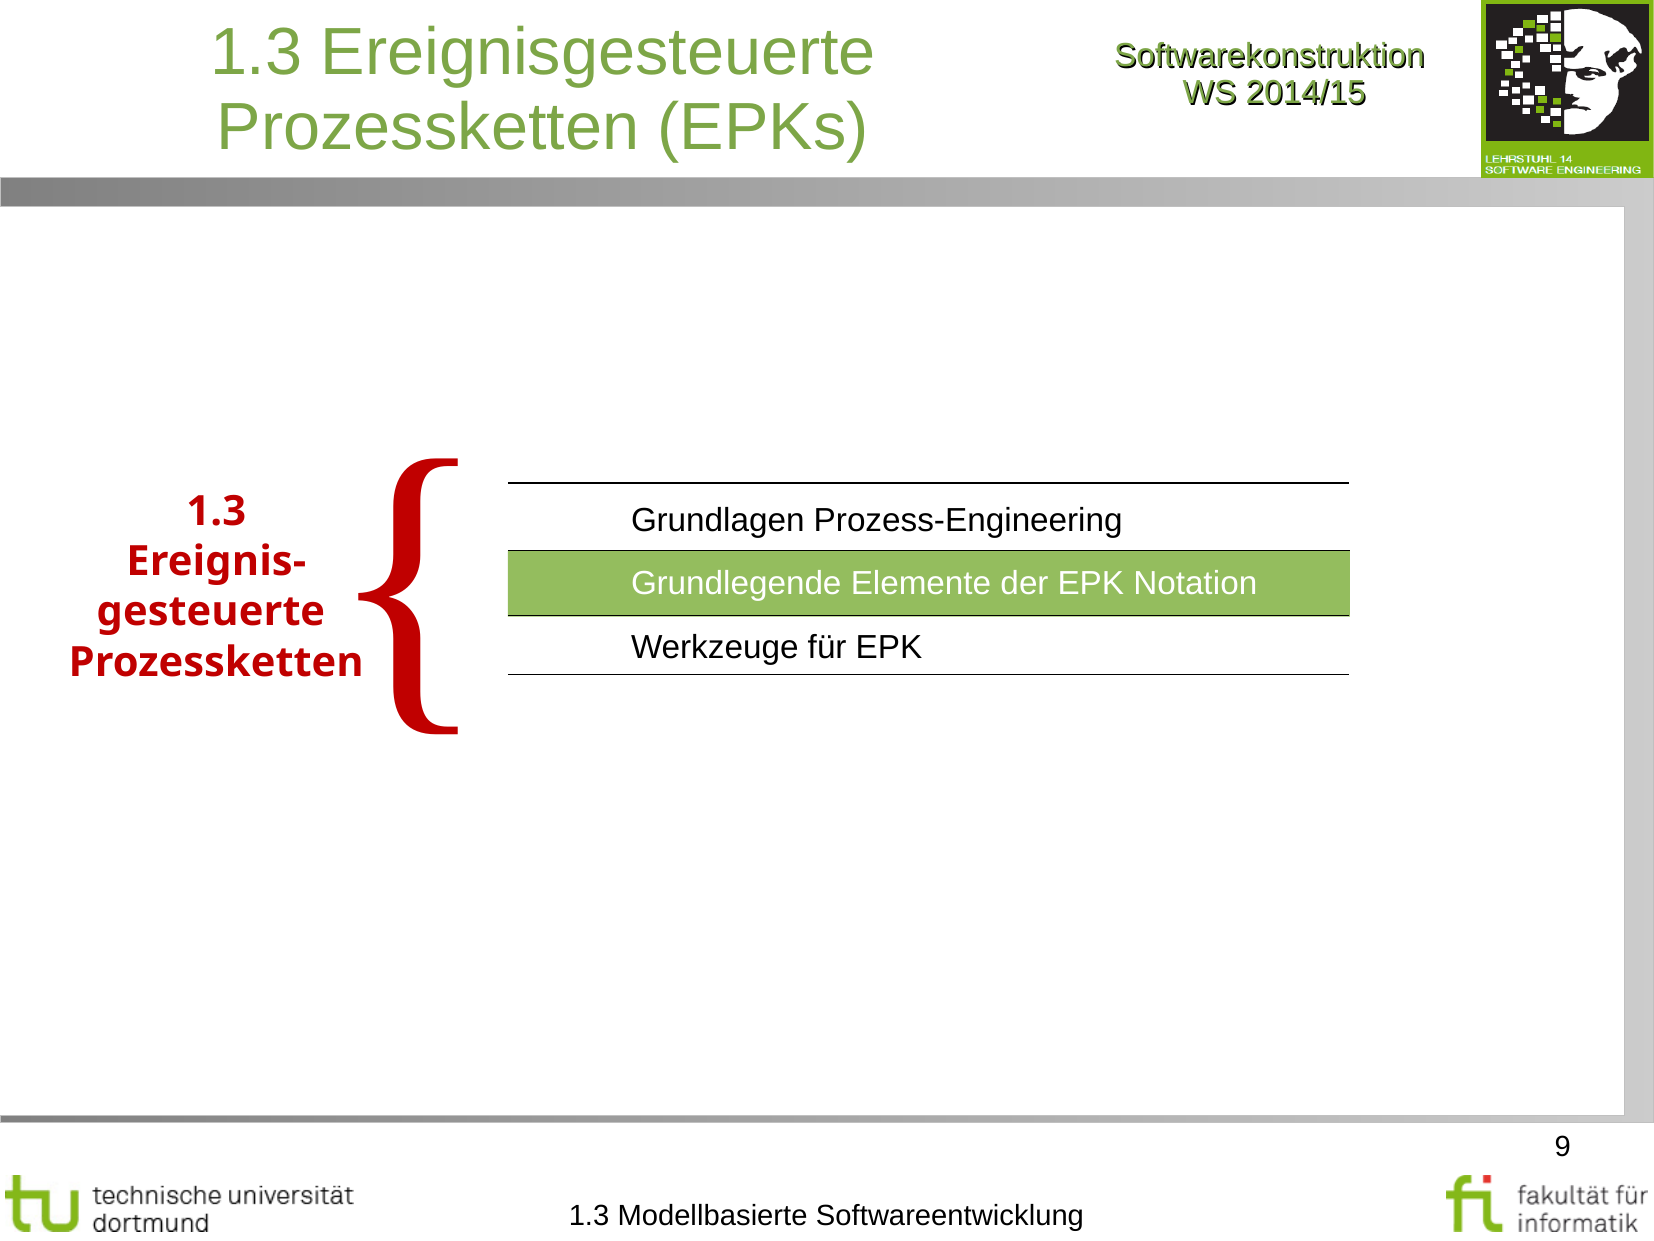

# 1.3 Ereignisgesteuerte Prozessketten (EPKs)
}
1.3
Ereignis-
gesteuerte
Prozessketten
Grundlagen Prozess-Engineering
Grundlegende Elemente der EPK Notation
Werkzeuge für EPK
9
1.3 Modellbasierte Softwareentwicklung